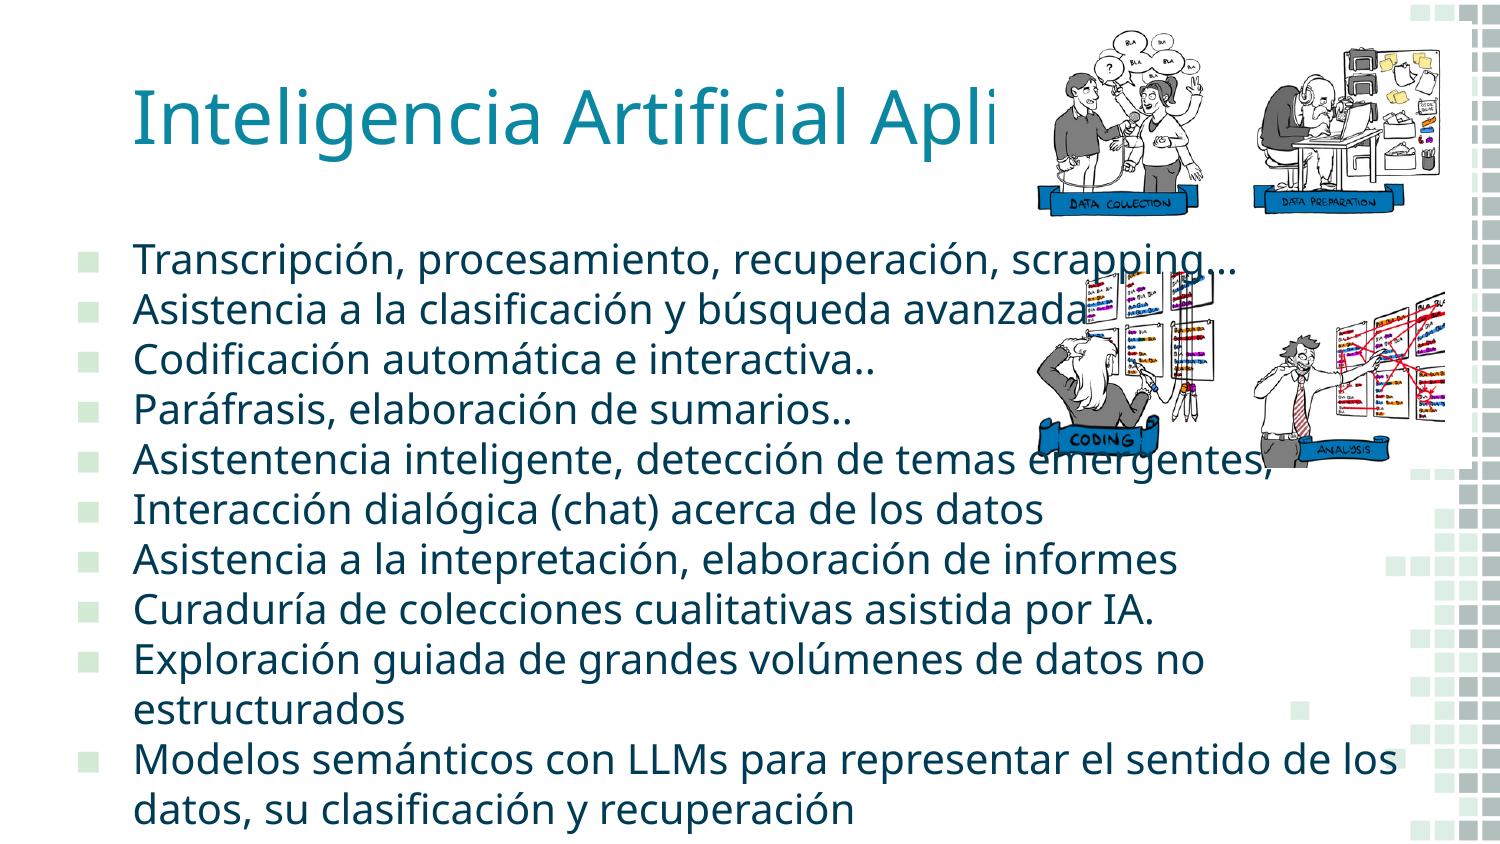

# Inteligencia Artificial Aplicada:
Transcripción, procesamiento, recuperación, scrapping…
Asistencia a la clasificación y búsqueda avanzada
Codificación automática e interactiva..
Paráfrasis, elaboración de sumarios..
Asistentencia inteligente, detección de temas emergentes,
Interacción dialógica (chat) acerca de los datos
Asistencia a la intepretación, elaboración de informes
Curaduría de colecciones cualitativas asistida por IA.
Exploración guiada de grandes volúmenes de datos no estructurados
Modelos semánticos con LLMs para representar el sentido de los datos, su clasificación y recuperación